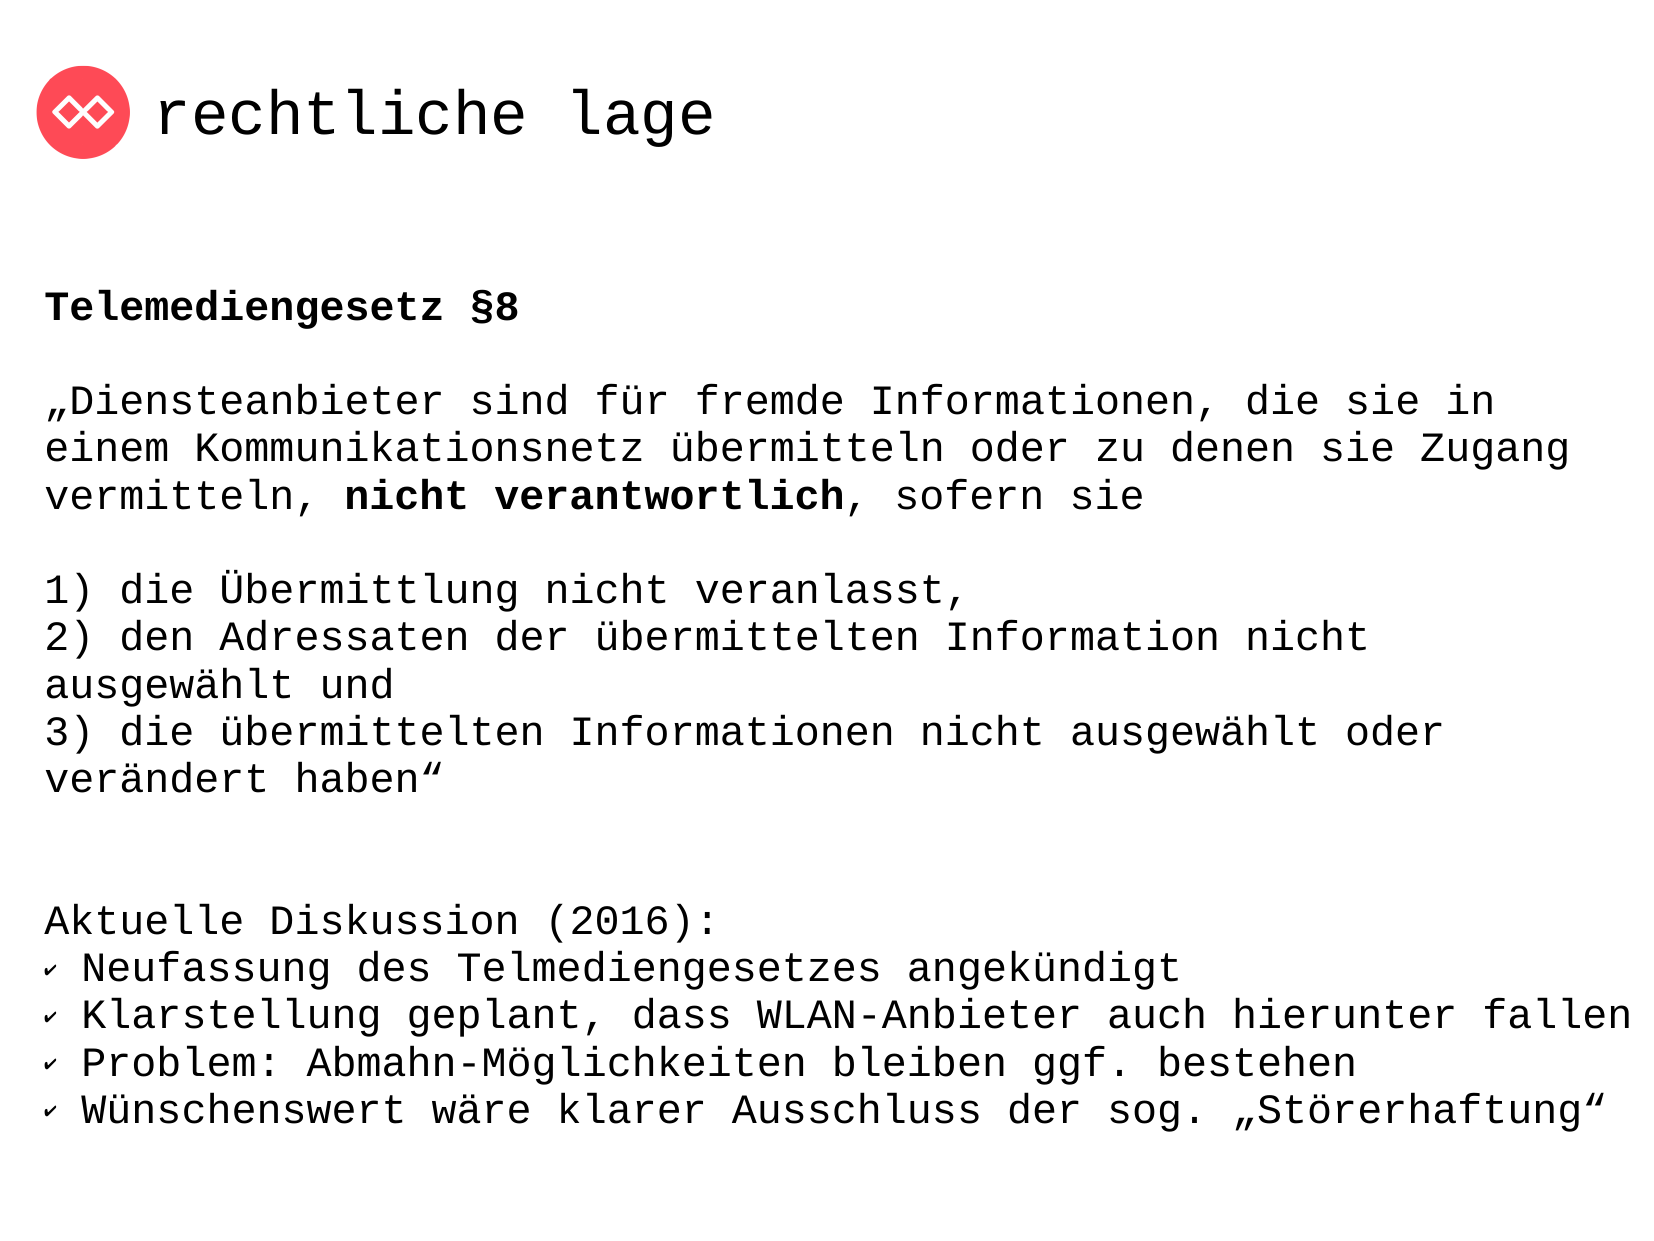

# rechtliche lage
Telemediengesetz §8
„Diensteanbieter sind für fremde Informationen, die sie in einem Kommunikationsnetz übermitteln oder zu denen sie Zugang vermitteln, nicht verantwortlich, sofern sie
1) die Übermittlung nicht veranlasst,
2) den Adressaten der übermittelten Information nicht ausgewählt und
3) die übermittelten Informationen nicht ausgewählt oder verändert haben“
Aktuelle Diskussion (2016):
 Neufassung des Telmediengesetzes angekündigt
 Klarstellung geplant, dass WLAN-Anbieter auch hierunter fallen
 Problem: Abmahn-Möglichkeiten bleiben ggf. bestehen
 Wünschenswert wäre klarer Ausschluss der sog. „Störerhaftung“